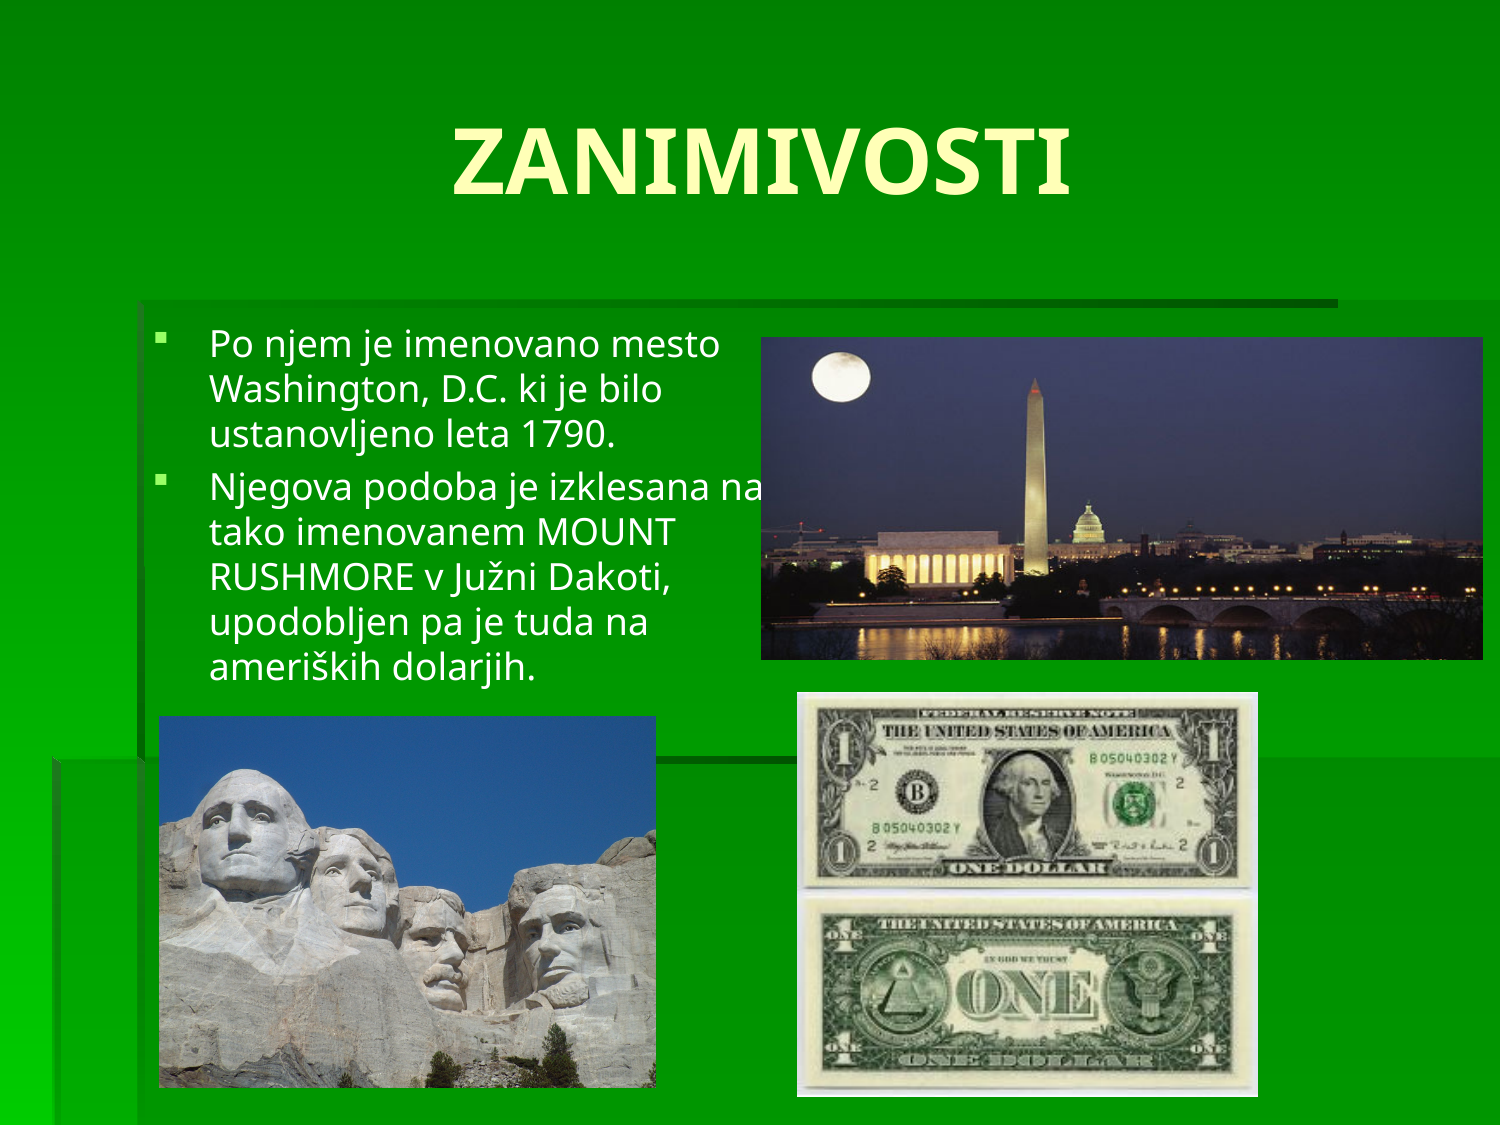

# ZANIMIVOSTI
Po njem je imenovano mesto Washington, D.C. ki je bilo ustanovljeno leta 1790.
Njegova podoba je izklesana na tako imenovanem MOUNT RUSHMORE v Južni Dakoti, upodobljen pa je tuda na ameriških dolarjih.